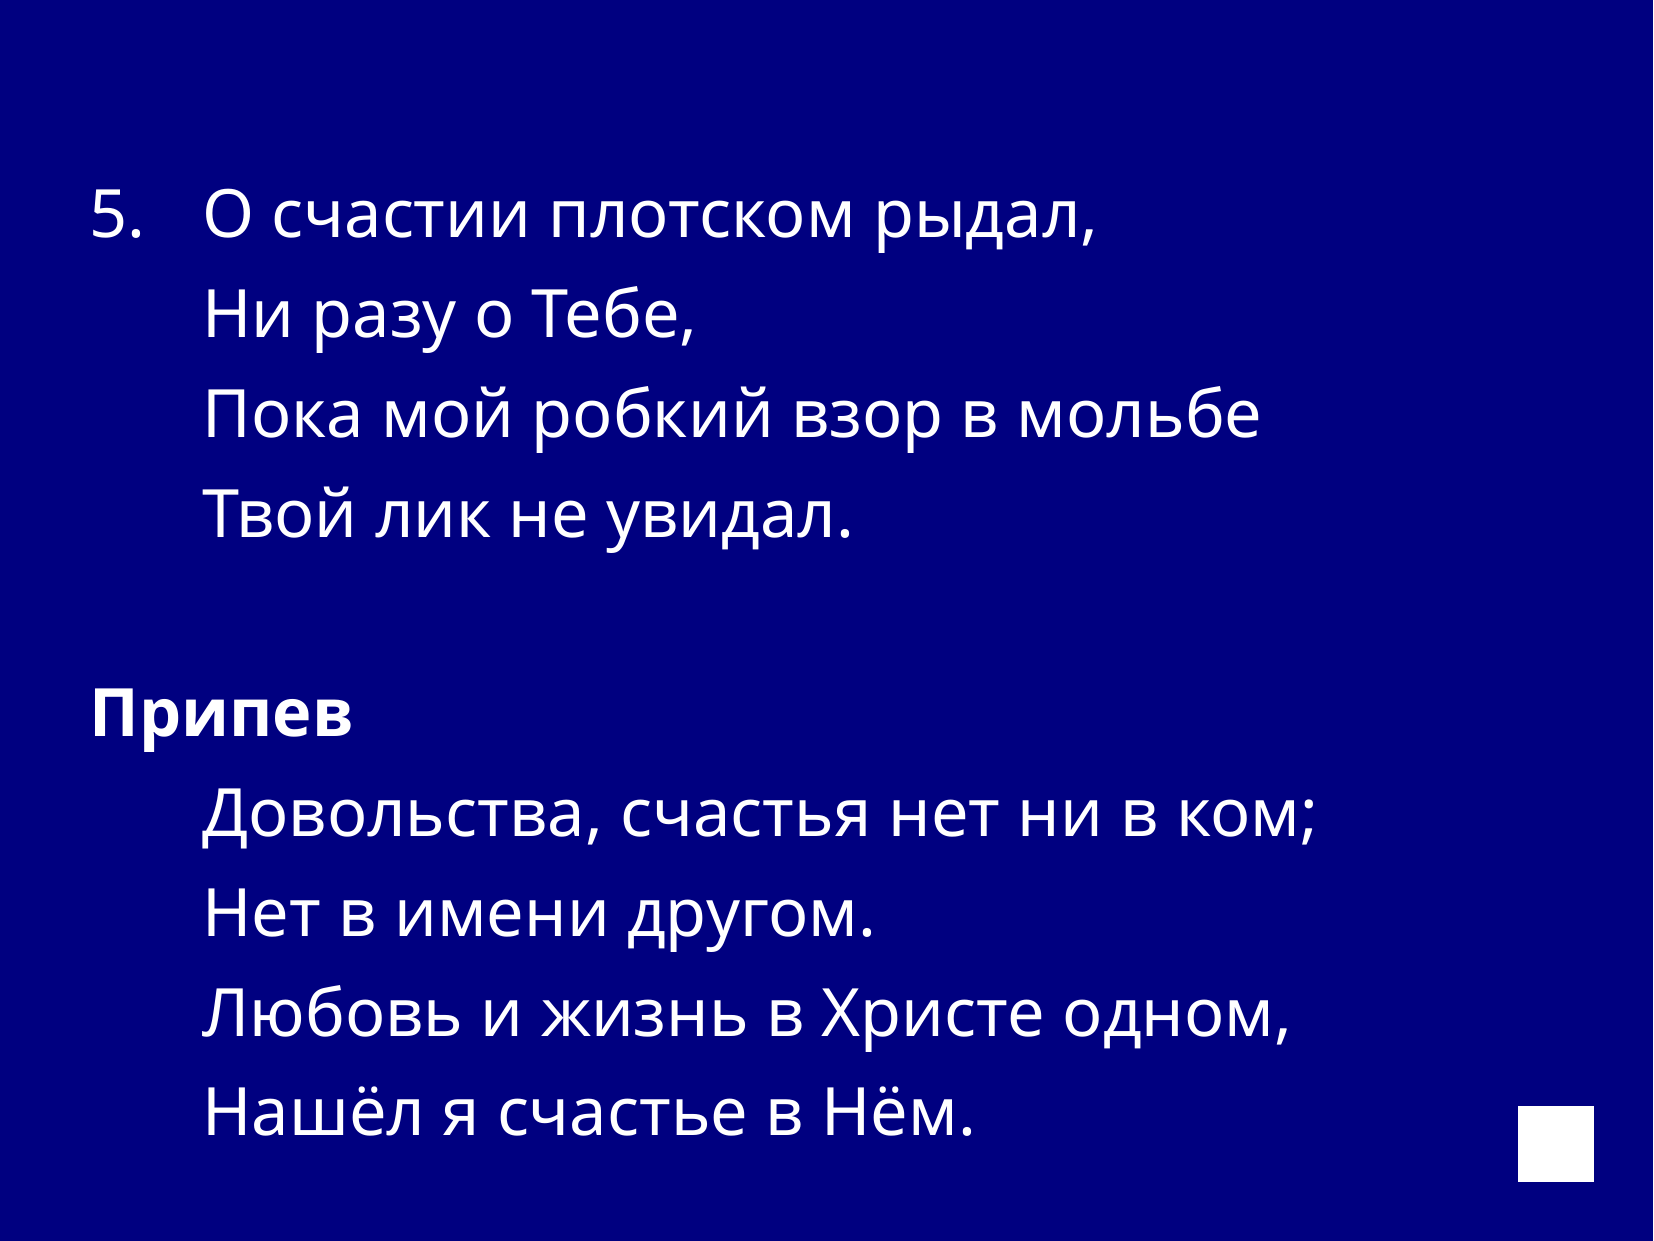

5.	О счастии плотском рыдал,
	Ни разу о Тебе,
	Пока мой робкий взор в мольбе
	Твой лик не увидал.
Припев
	Довольства, счастья нет ни в ком;
	Нет в имени другом.
	Любовь и жизнь в Христе одном,
	Нашёл я счастье в Нём.